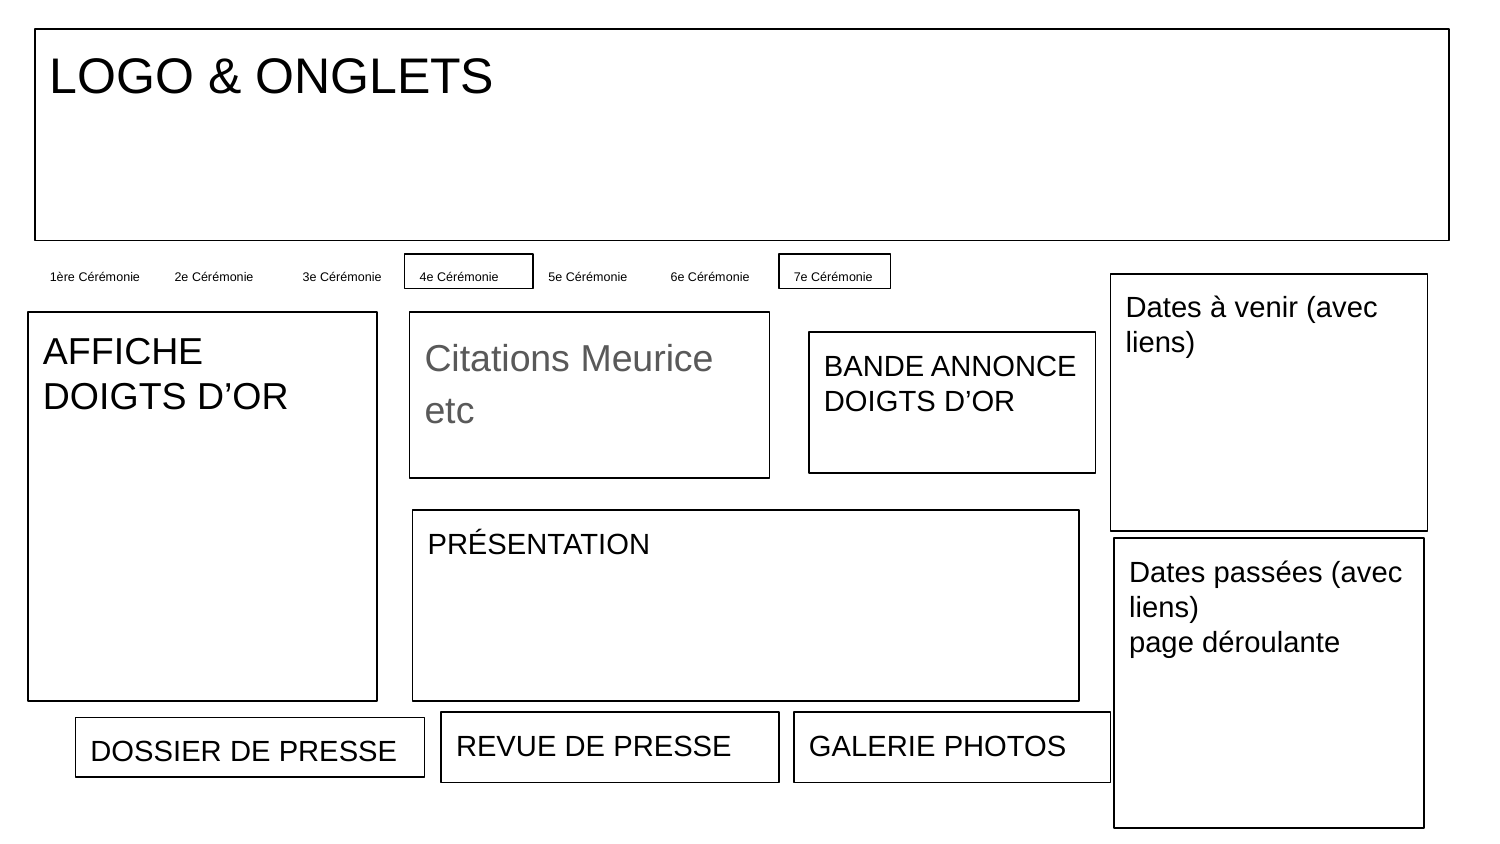

# LOGO & ONGLETS
1ère Cérémonie
2e Cérémonie
3e Cérémonie
4e Cérémonie
5e Cérémonie
6e Cérémonie
7e Cérémonie
Dates à venir (avec liens)
AFFICHE
DOIGTS D’OR
Citations Meurice etc
BANDE ANNONCE
DOIGTS D’OR
PRÉSENTATION
Dates passées (avec liens)
page déroulante
REVUE DE PRESSE
GALERIE PHOTOS
DOSSIER DE PRESSE